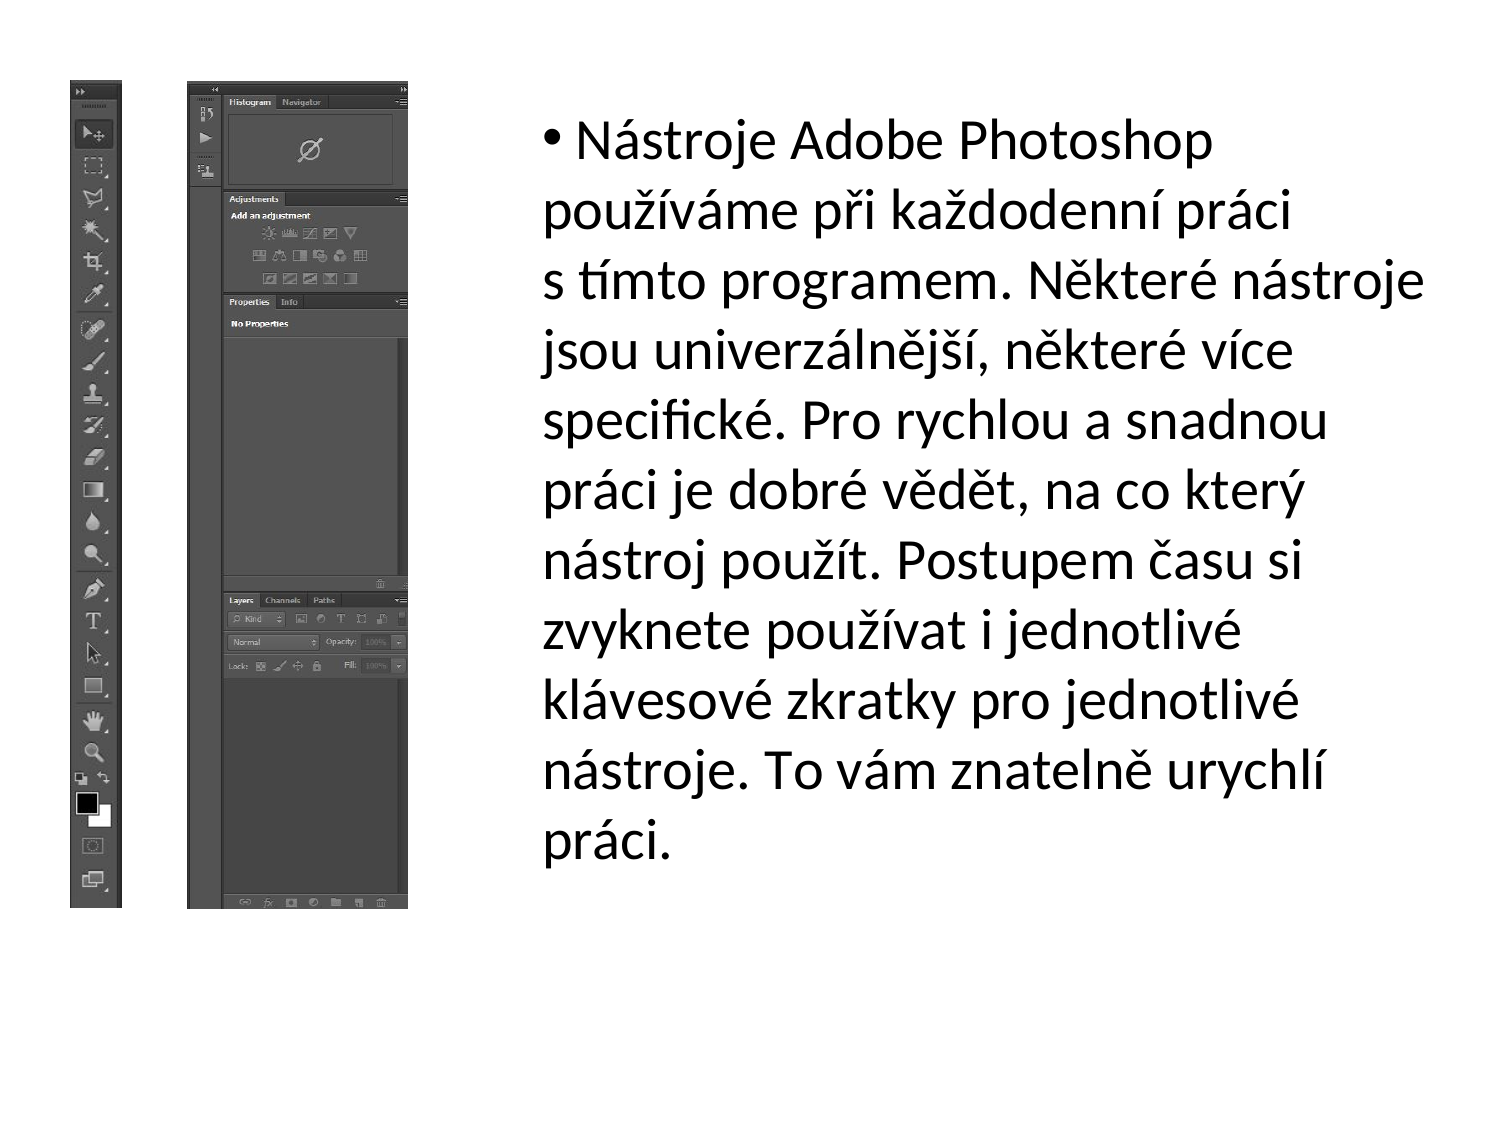

Nástroje Adobe Photoshop používáme při každodenní práci
s tímto programem. Některé nástroje jsou univerzálnější, některé více specifické. Pro rychlou a snadnou práci je dobré vědět, na co který nástroj použít. Postupem času si zvyknete používat i jednotlivé klávesové zkratky pro jednotlivé nástroje. To vám znatelně urychlí práci.